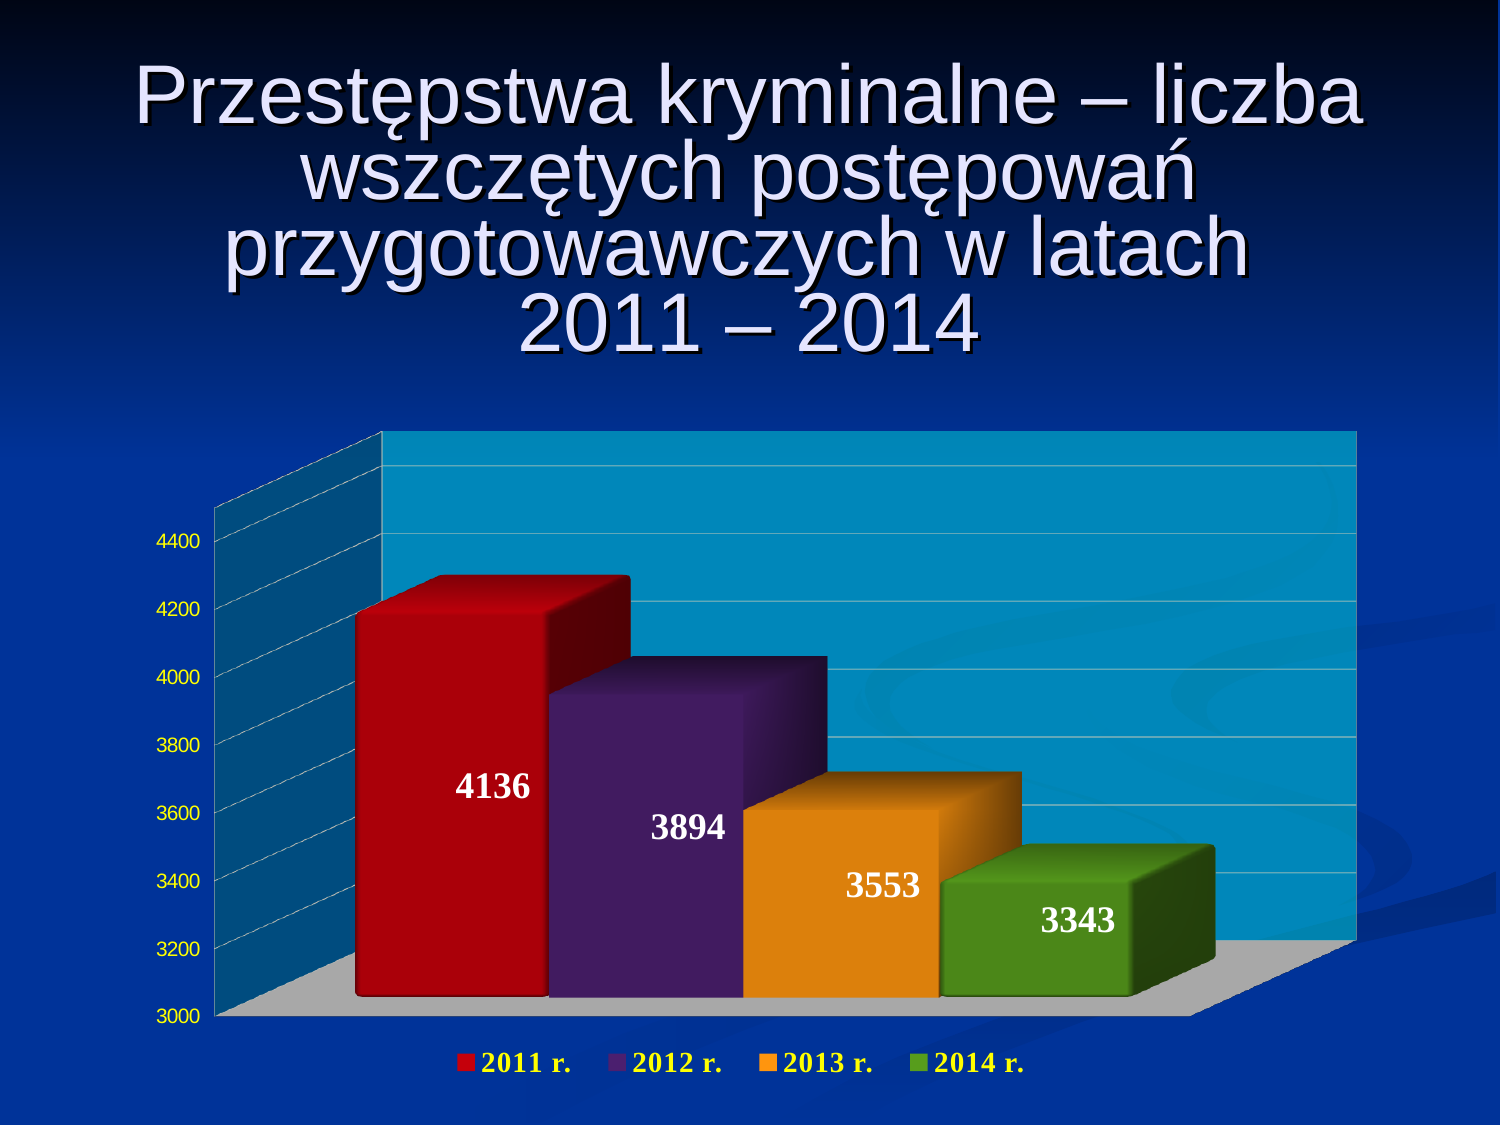

# Przestępstwa kryminalne – liczba wszczętych postępowań przygotowawczych w latach 2011 – 2014
[unsupported chart]